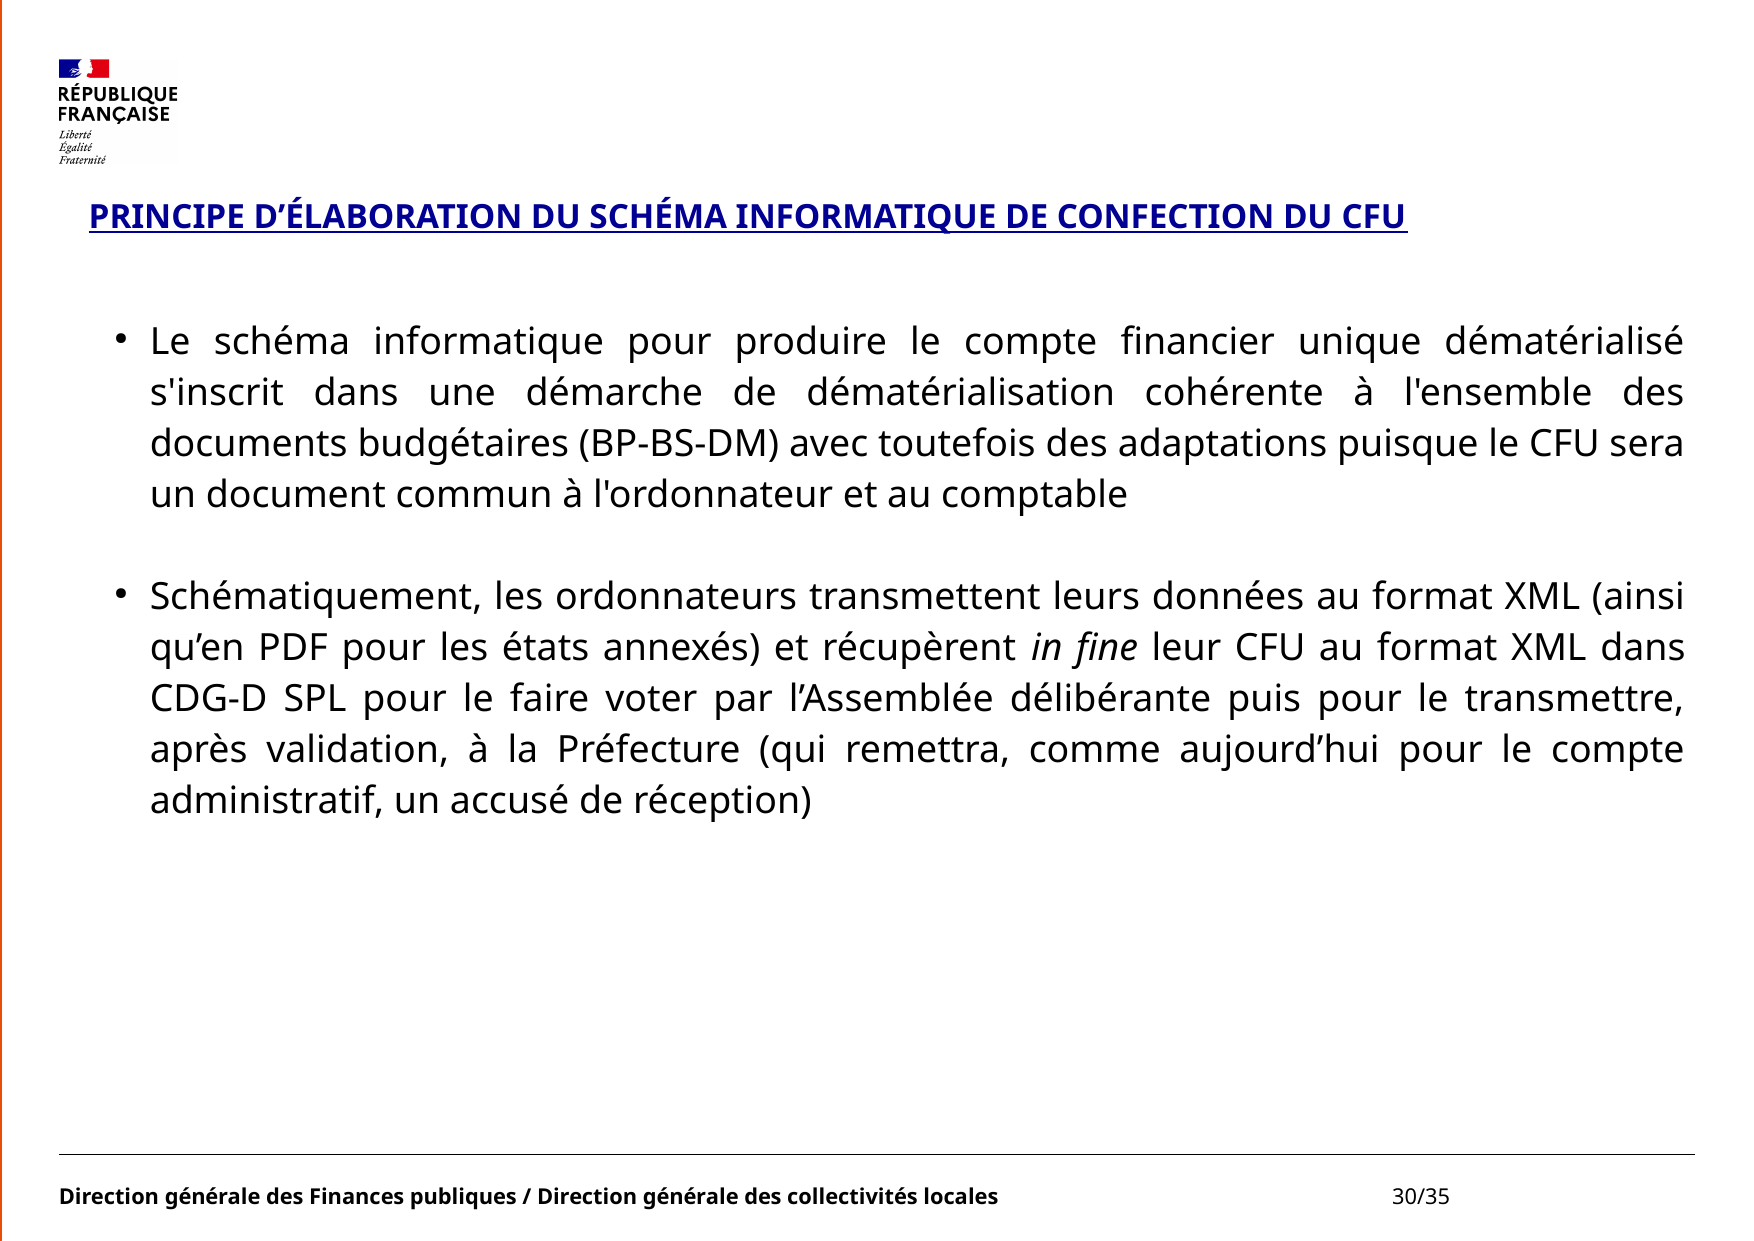

PRINCIPE D’ÉLABORATION DU SCHÉMA INFORMATIQUE DE CONFECTION DU CFU
Le schéma informatique pour produire le compte financier unique dématérialisé s'inscrit dans une démarche de dématérialisation cohérente à l'ensemble des documents budgétaires (BP-BS-DM) avec toutefois des adaptations puisque le CFU sera un document commun à l'ordonnateur et au comptable
Schématiquement, les ordonnateurs transmettent leurs données au format XML (ainsi qu’en PDF pour les états annexés) et récupèrent in fine leur CFU au format XML dans CDG-D SPL pour le faire voter par l’Assemblée délibérante puis pour le transmettre, après validation, à la Préfecture (qui remettra, comme aujourd’hui pour le compte administratif, un accusé de réception)